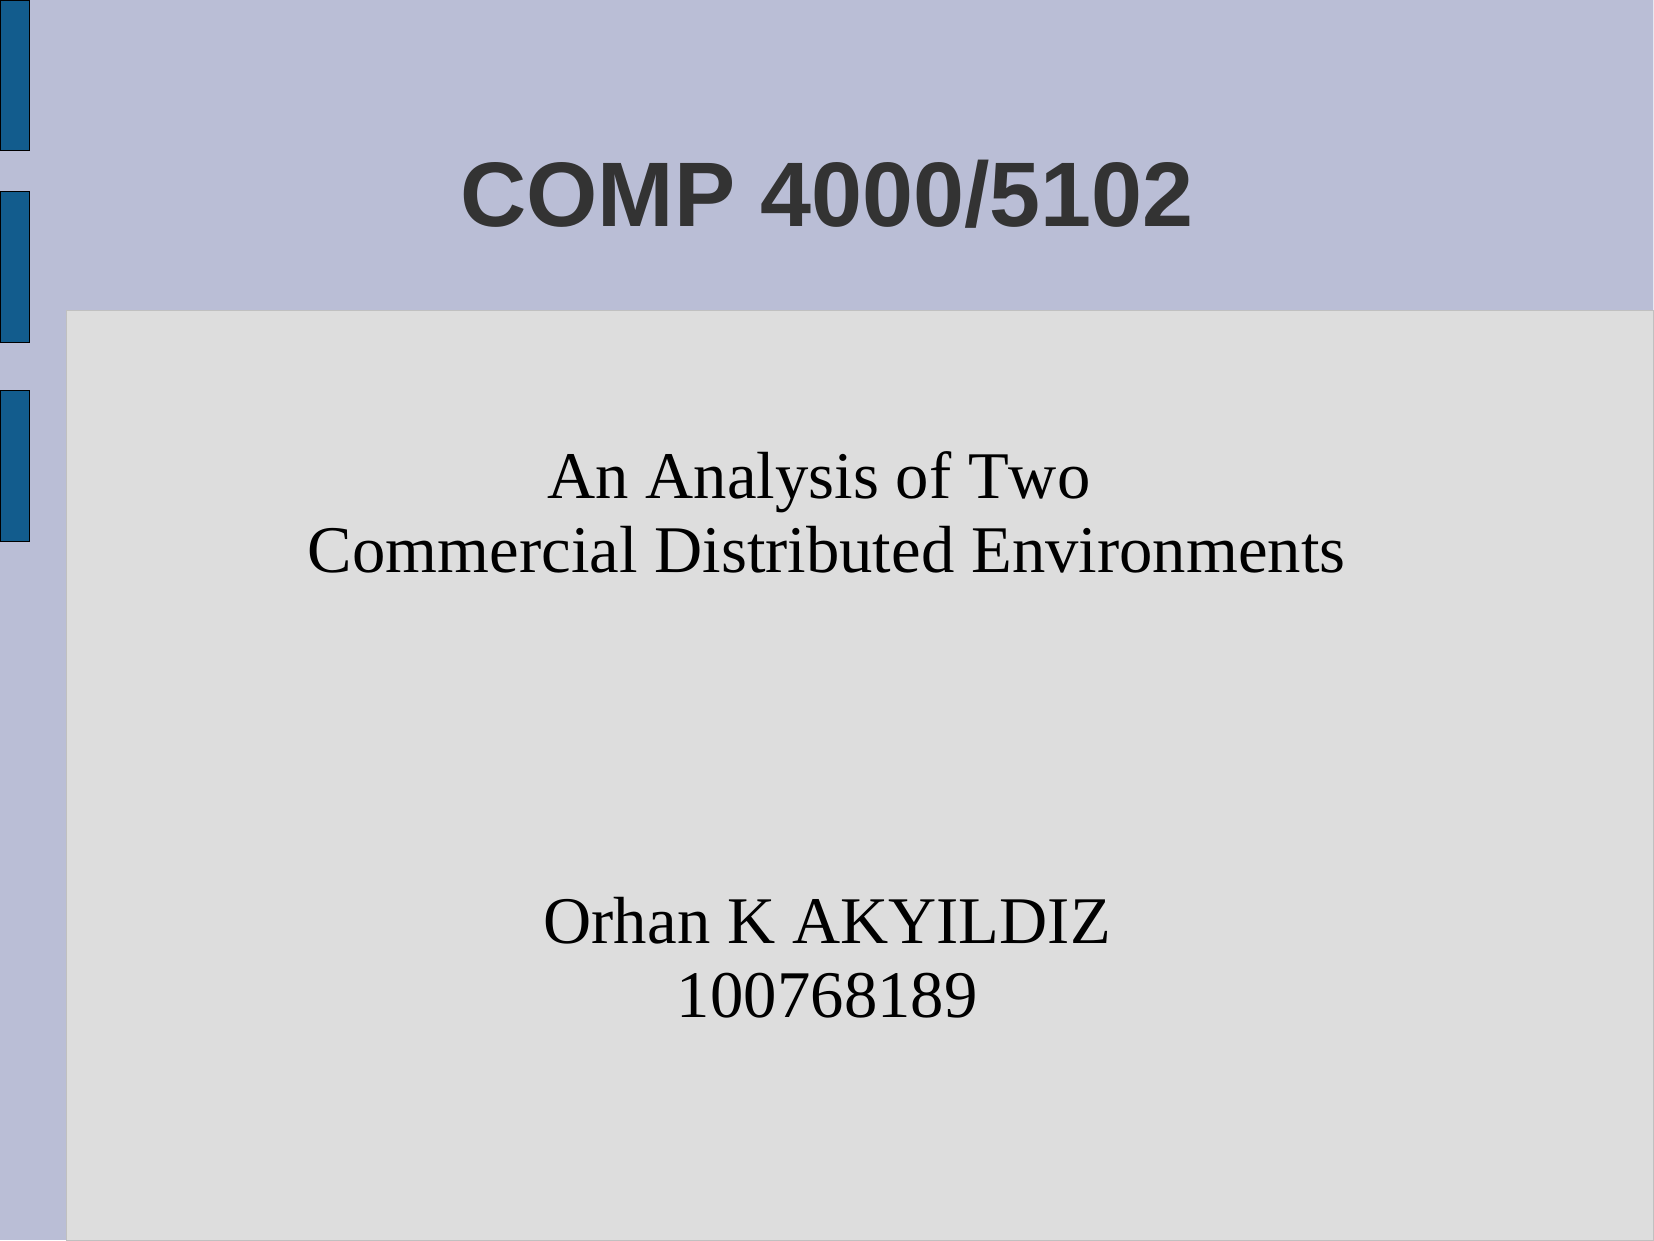

# COMP 4000/5102
An Analysis of Two
Commercial Distributed Environments
Orhan K AKYILDIZ
100768189